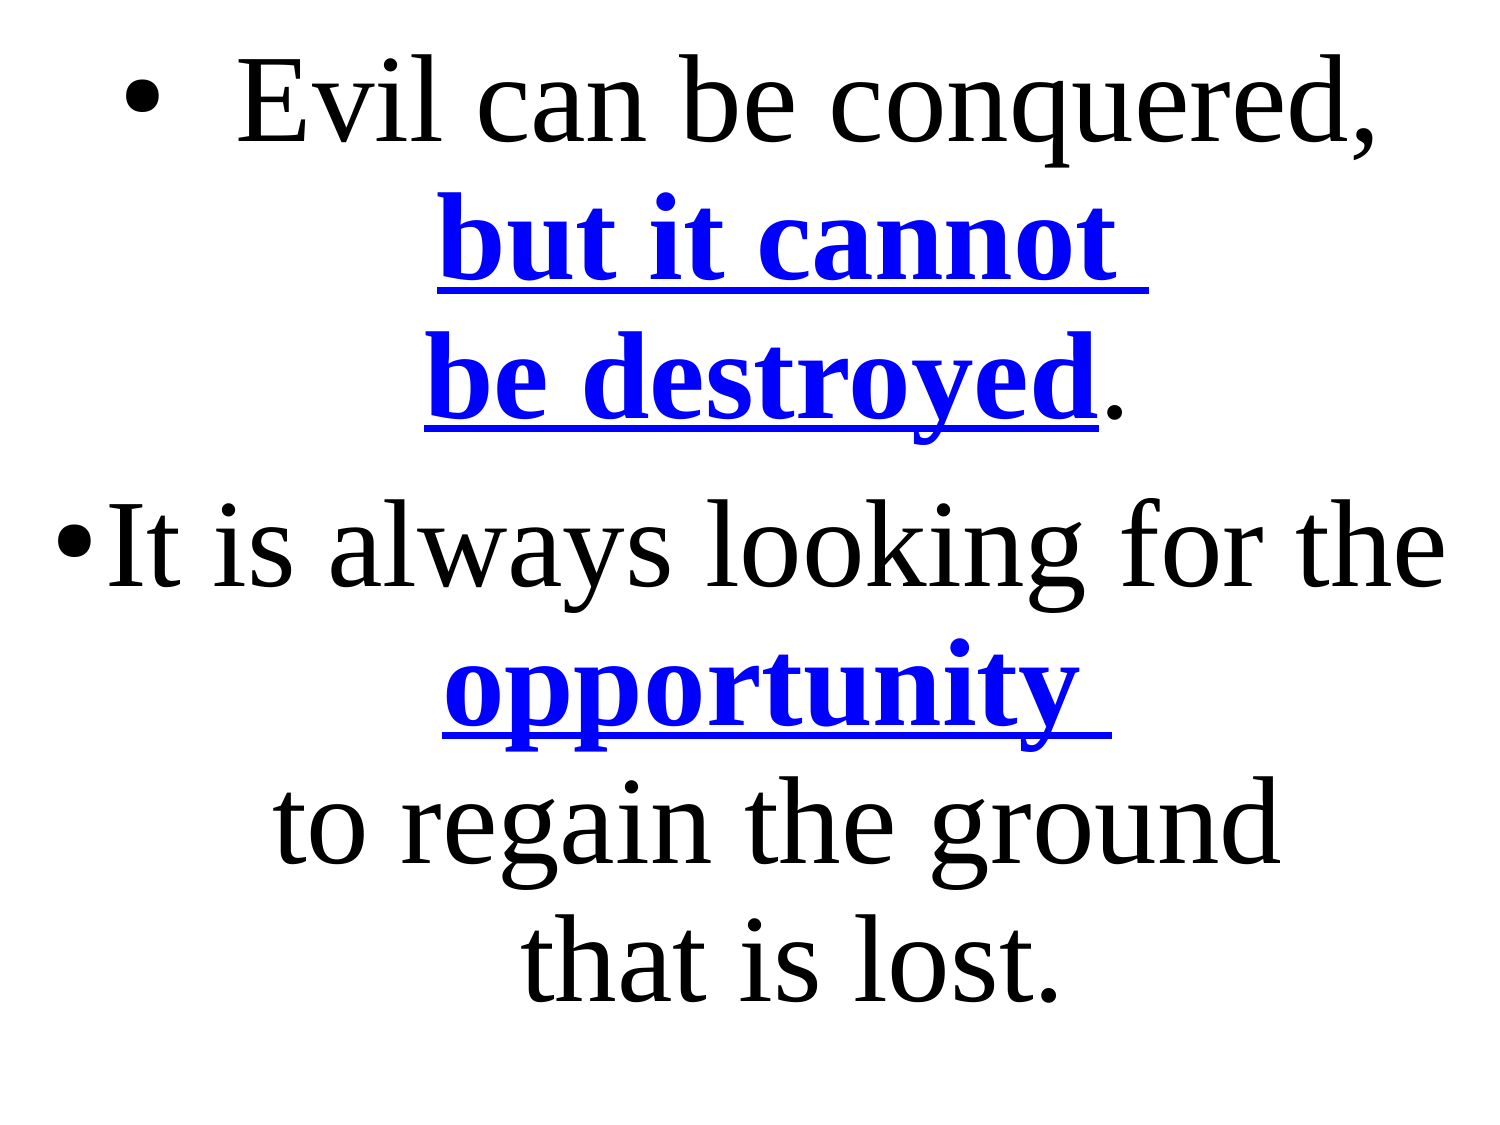

# Evil can be conquered, but it cannot be destroyed.
It is always looking for the
opportunity
to regain the ground
that is lost.